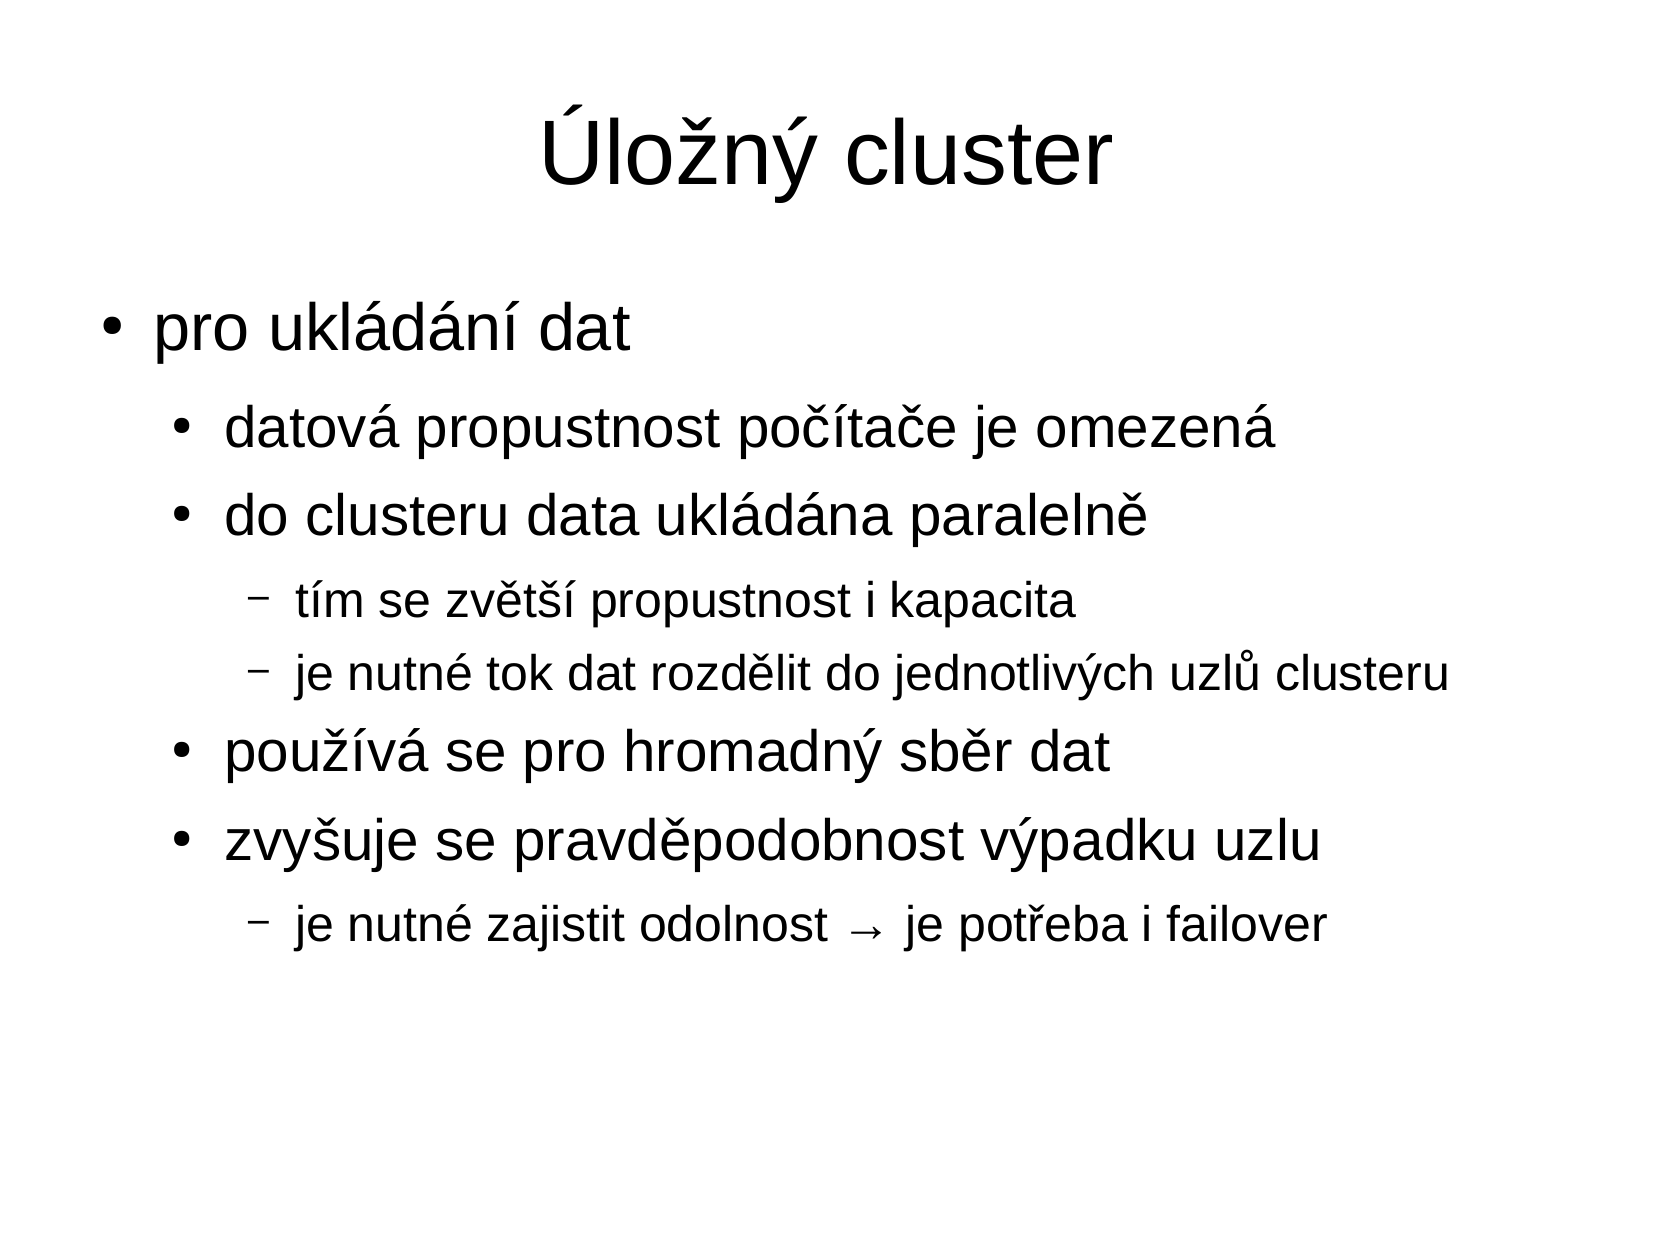

# Úložný cluster
pro ukládání dat
datová propustnost počítače je omezená
do clusteru data ukládána paralelně
tím se zvětší propustnost i kapacita
je nutné tok dat rozdělit do jednotlivých uzlů clusteru
používá se pro hromadný sběr dat
zvyšuje se pravděpodobnost výpadku uzlu
je nutné zajistit odolnost → je potřeba i failover